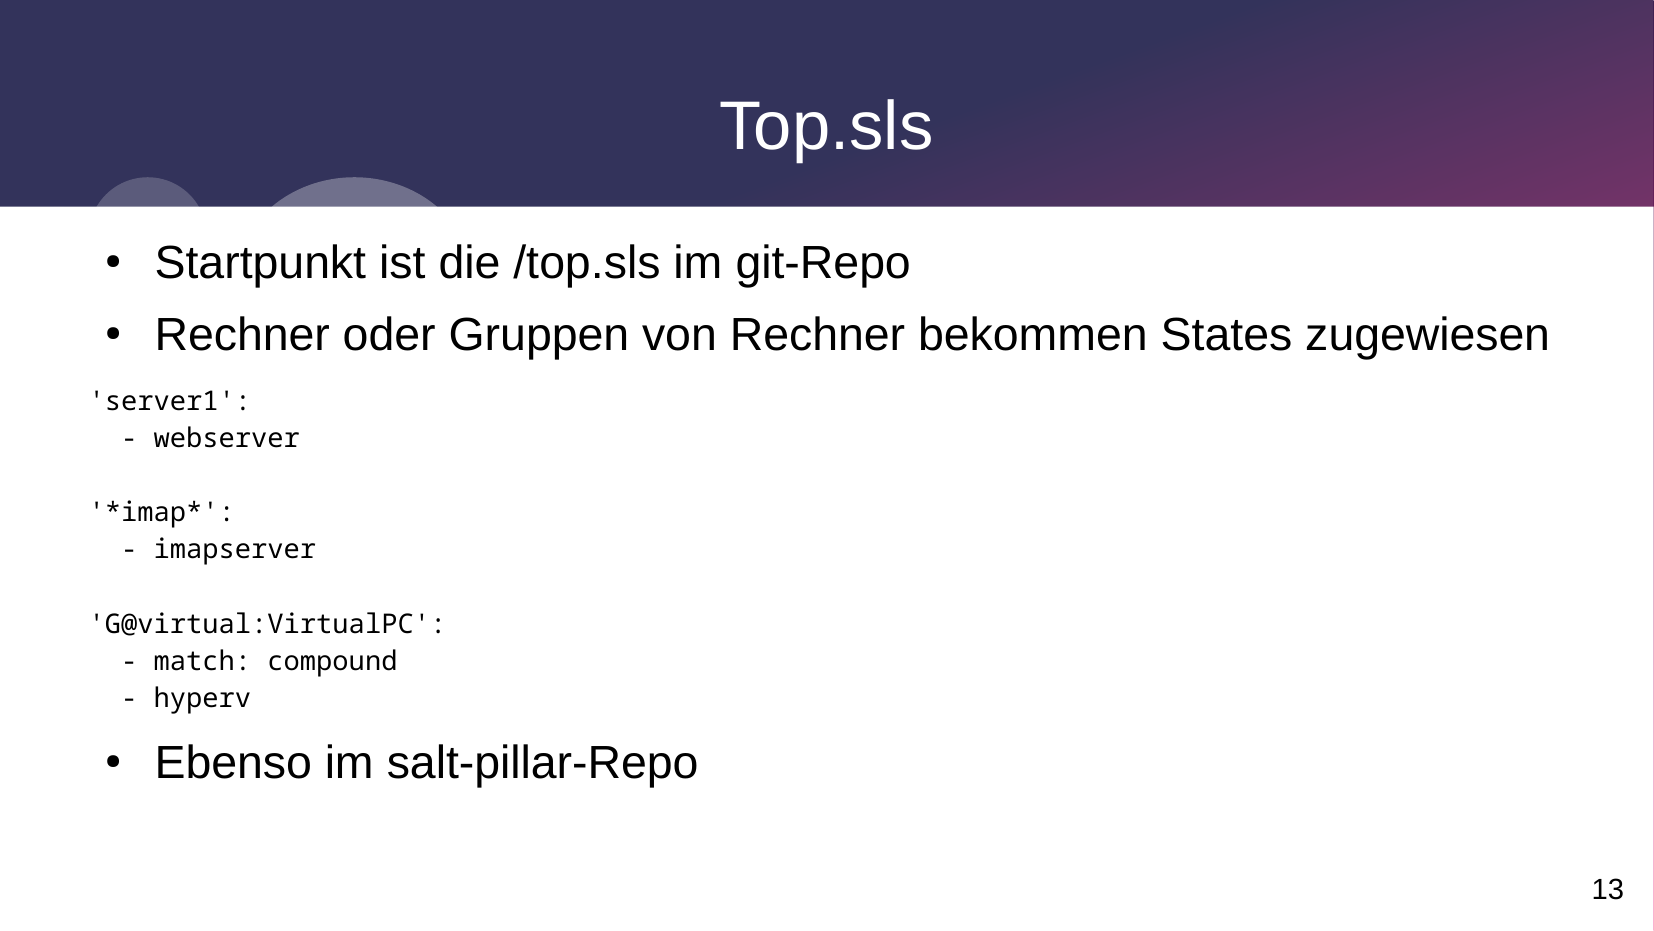

# Top.sls
Startpunkt ist die /top.sls im git-Repo
Rechner oder Gruppen von Rechner bekommen States zugewiesen
'server1':
 - webserver
'*imap*':
 - imapserver
'G@virtual:VirtualPC':
 - match: compound
 - hyperv
Ebenso im salt-pillar-Repo